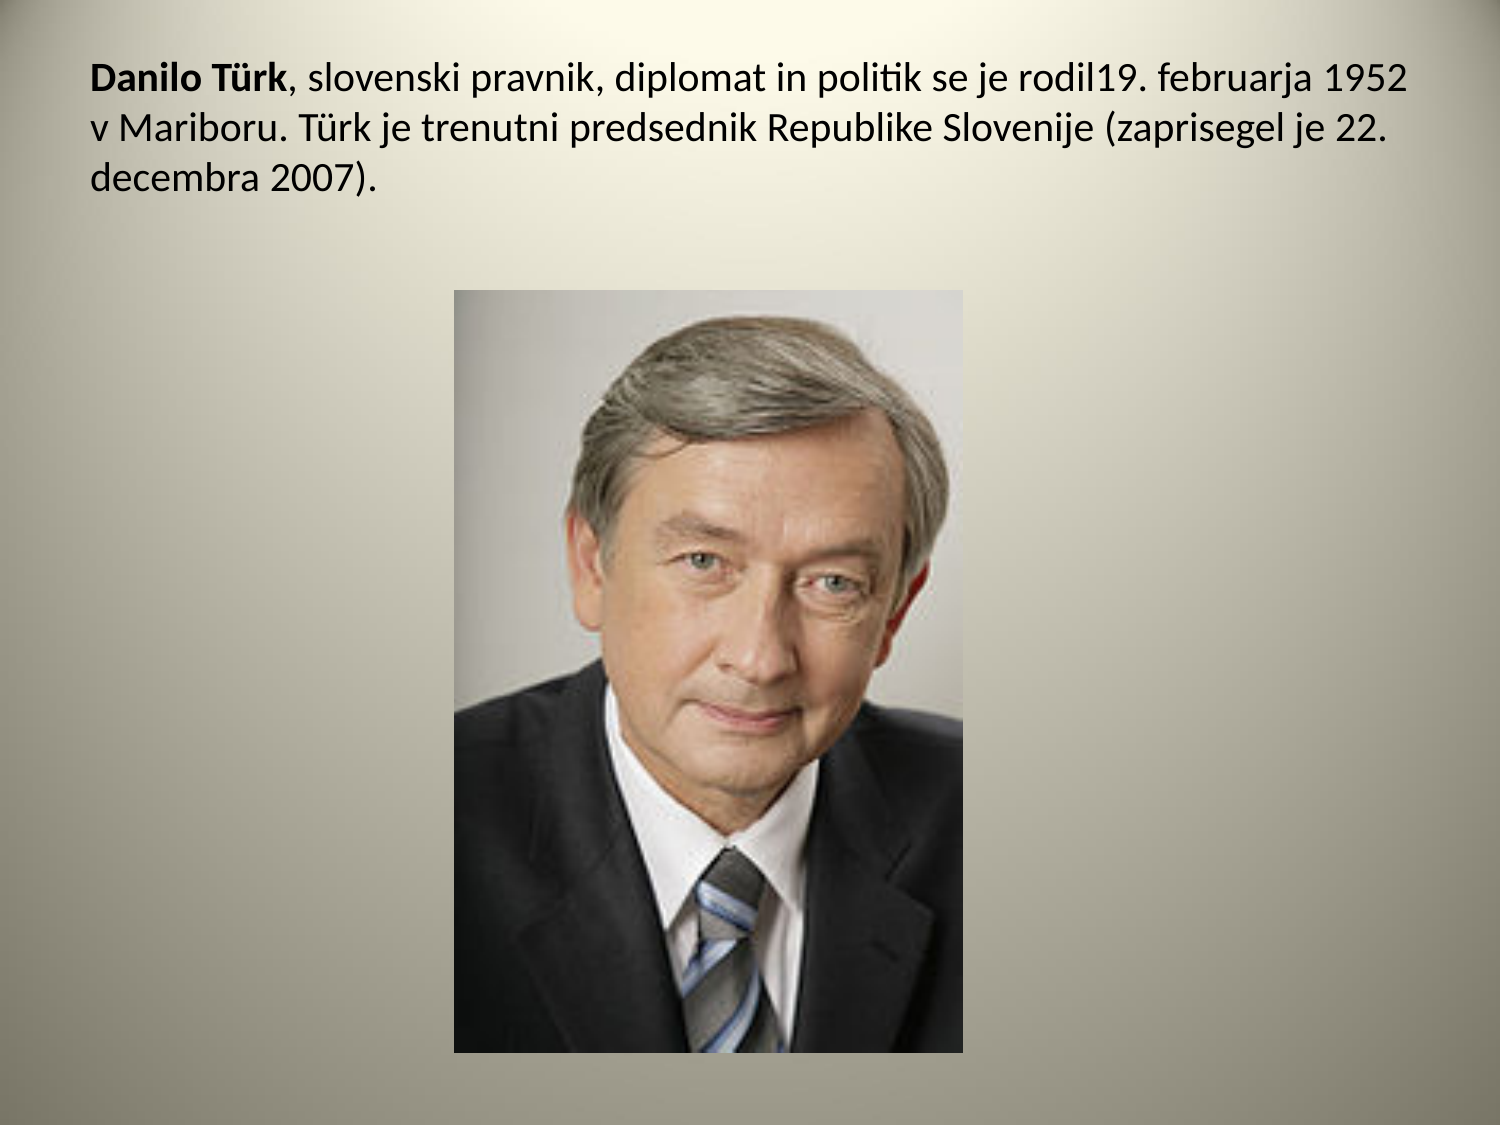

# Danilo Türk, slovenski pravnik, diplomat in politik se je rodil19. februarja 1952 v Mariboru. Türk je trenutni predsednik Republike Slovenije (zaprisegel je 22. decembra 2007).